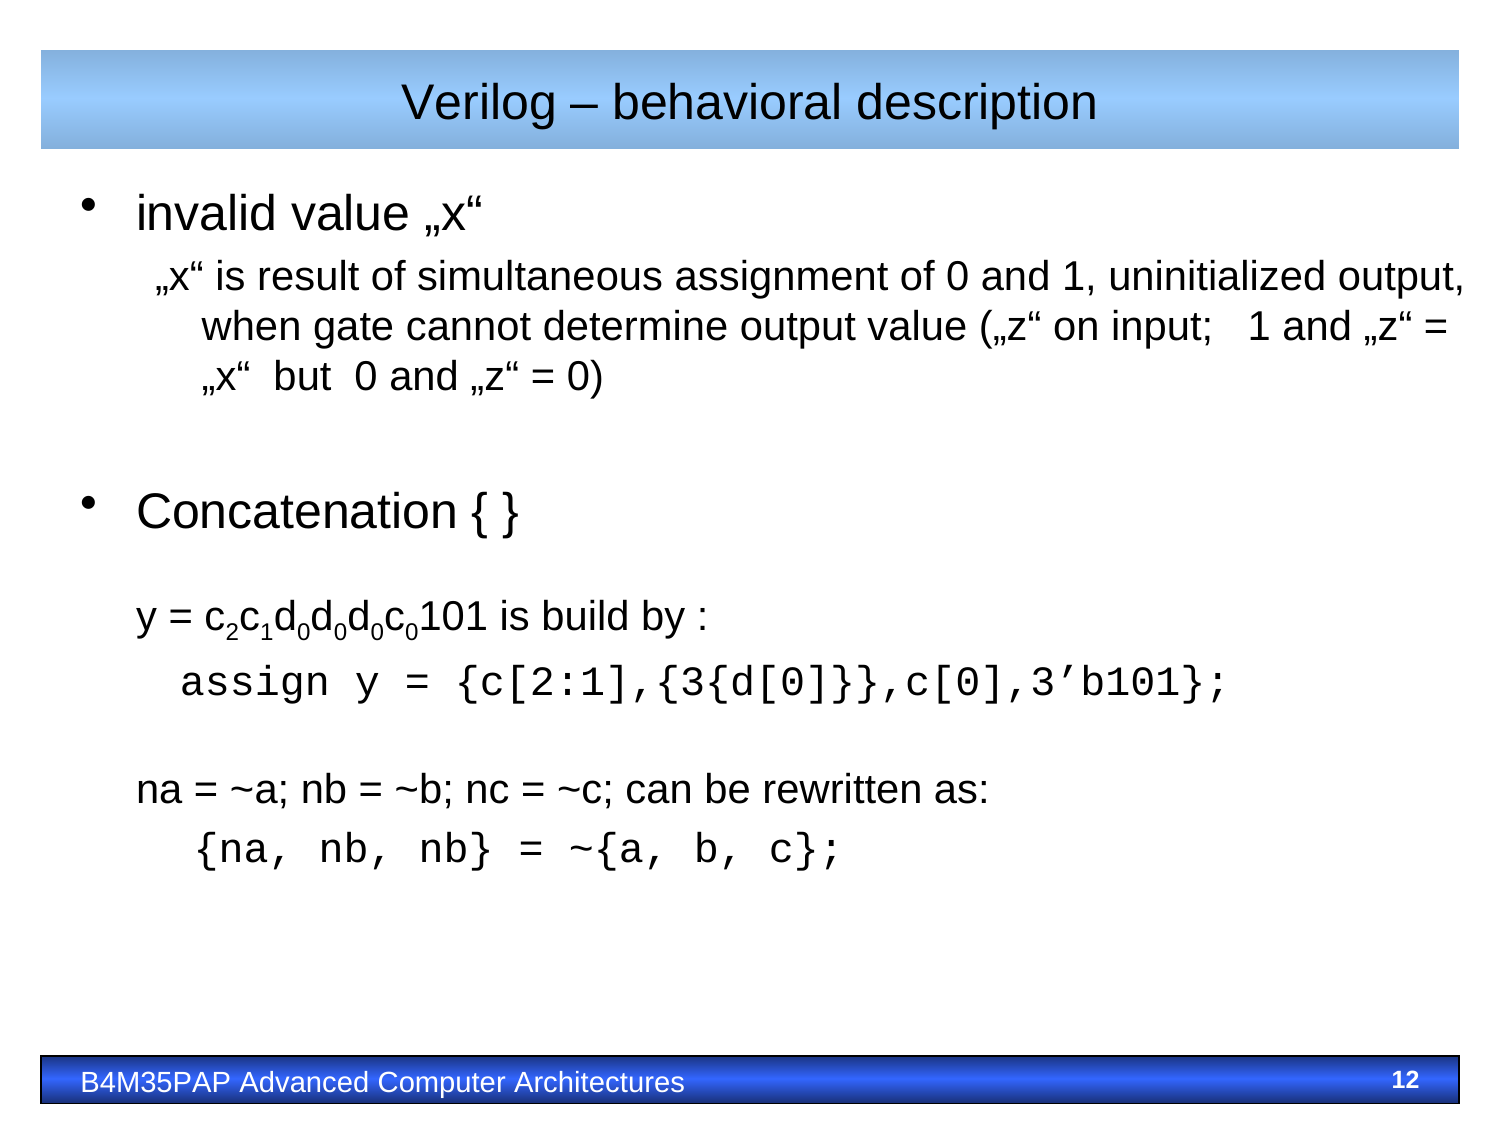

# Verilog – behavioral description
invalid value „x“
„x“ is result of simultaneous assignment of 0 and 1, uninitialized output, when gate cannot determine output value („z“ on input; 1 and „z“ = „x“ but 0 and „z“ = 0)
Concatenation { }
y = c2c1d0d0d0c0101 is build by :
 assign y = {c[2:1],{3{d[0]}},c[0],3’b101};
na = ~a; nb = ~b; nc = ~c; can be rewritten as:
	 {na, nb, nb} = ~{a, b, c};